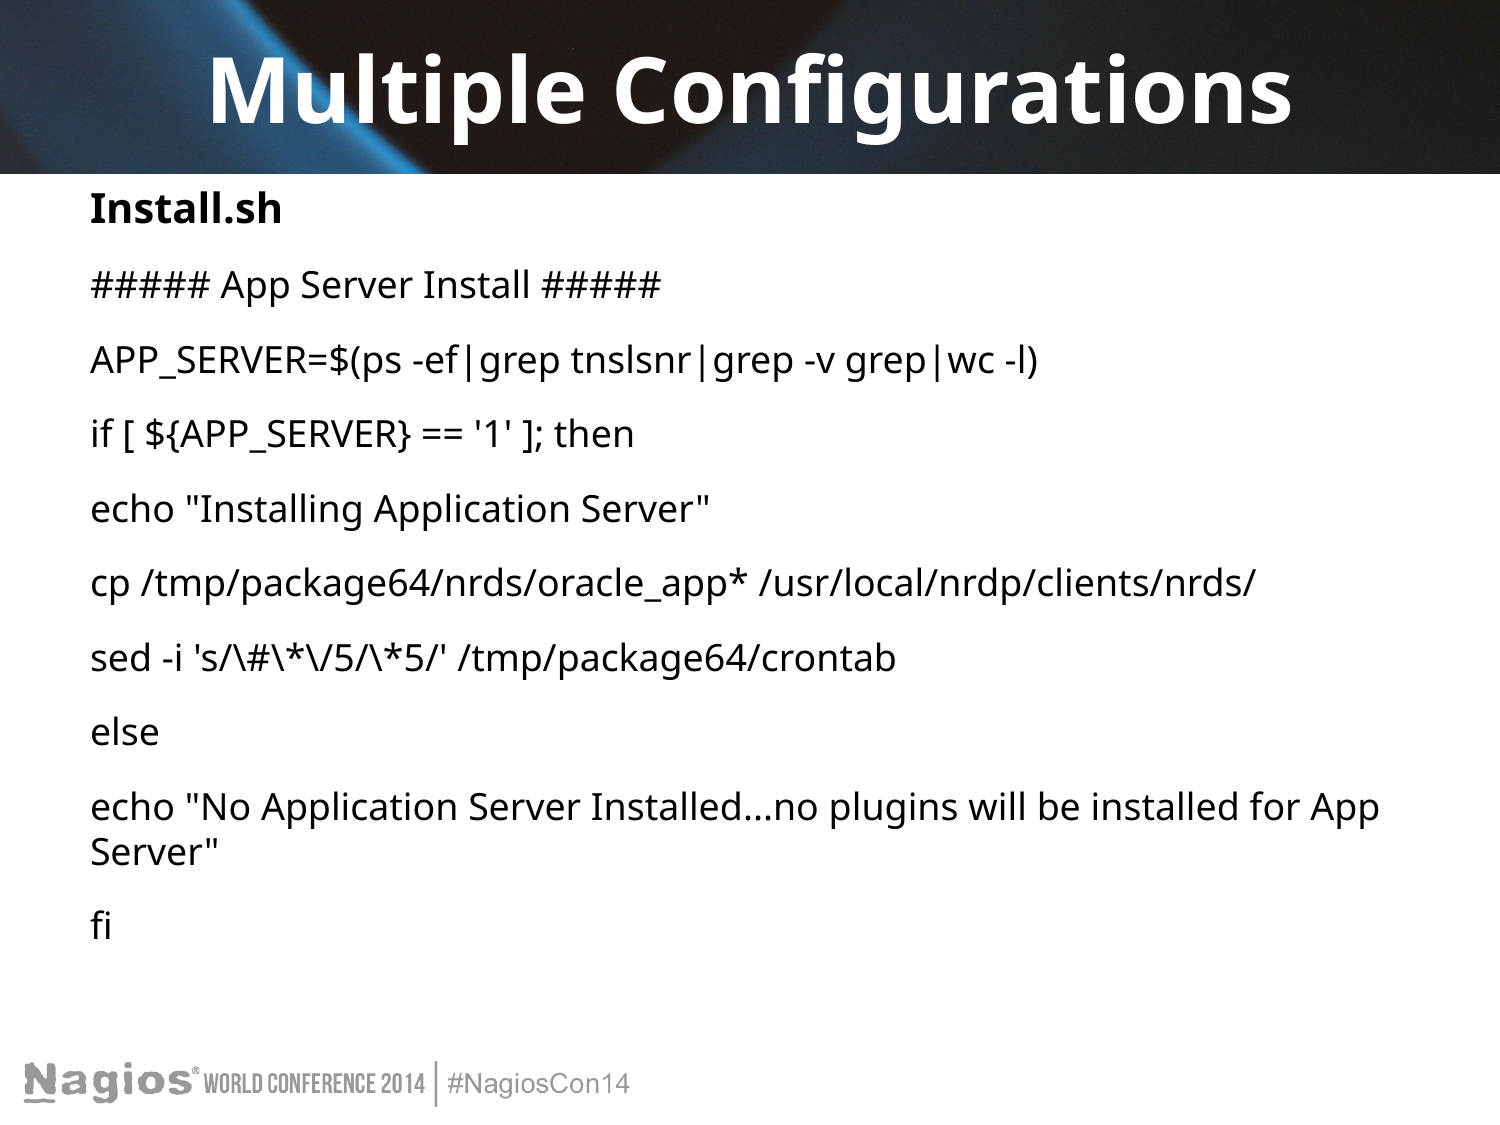

# Multiple Configurations
Install.sh
##### App Server Install #####
APP_SERVER=$(ps -ef|grep tnslsnr|grep -v grep|wc -l)
if [ ${APP_SERVER} == '1' ]; then
echo "Installing Application Server"
cp /tmp/package64/nrds/oracle_app* /usr/local/nrdp/clients/nrds/
sed -i 's/\#\*\/5/\*5/' /tmp/package64/crontab
else
echo "No Application Server Installed...no plugins will be installed for App Server"
fi